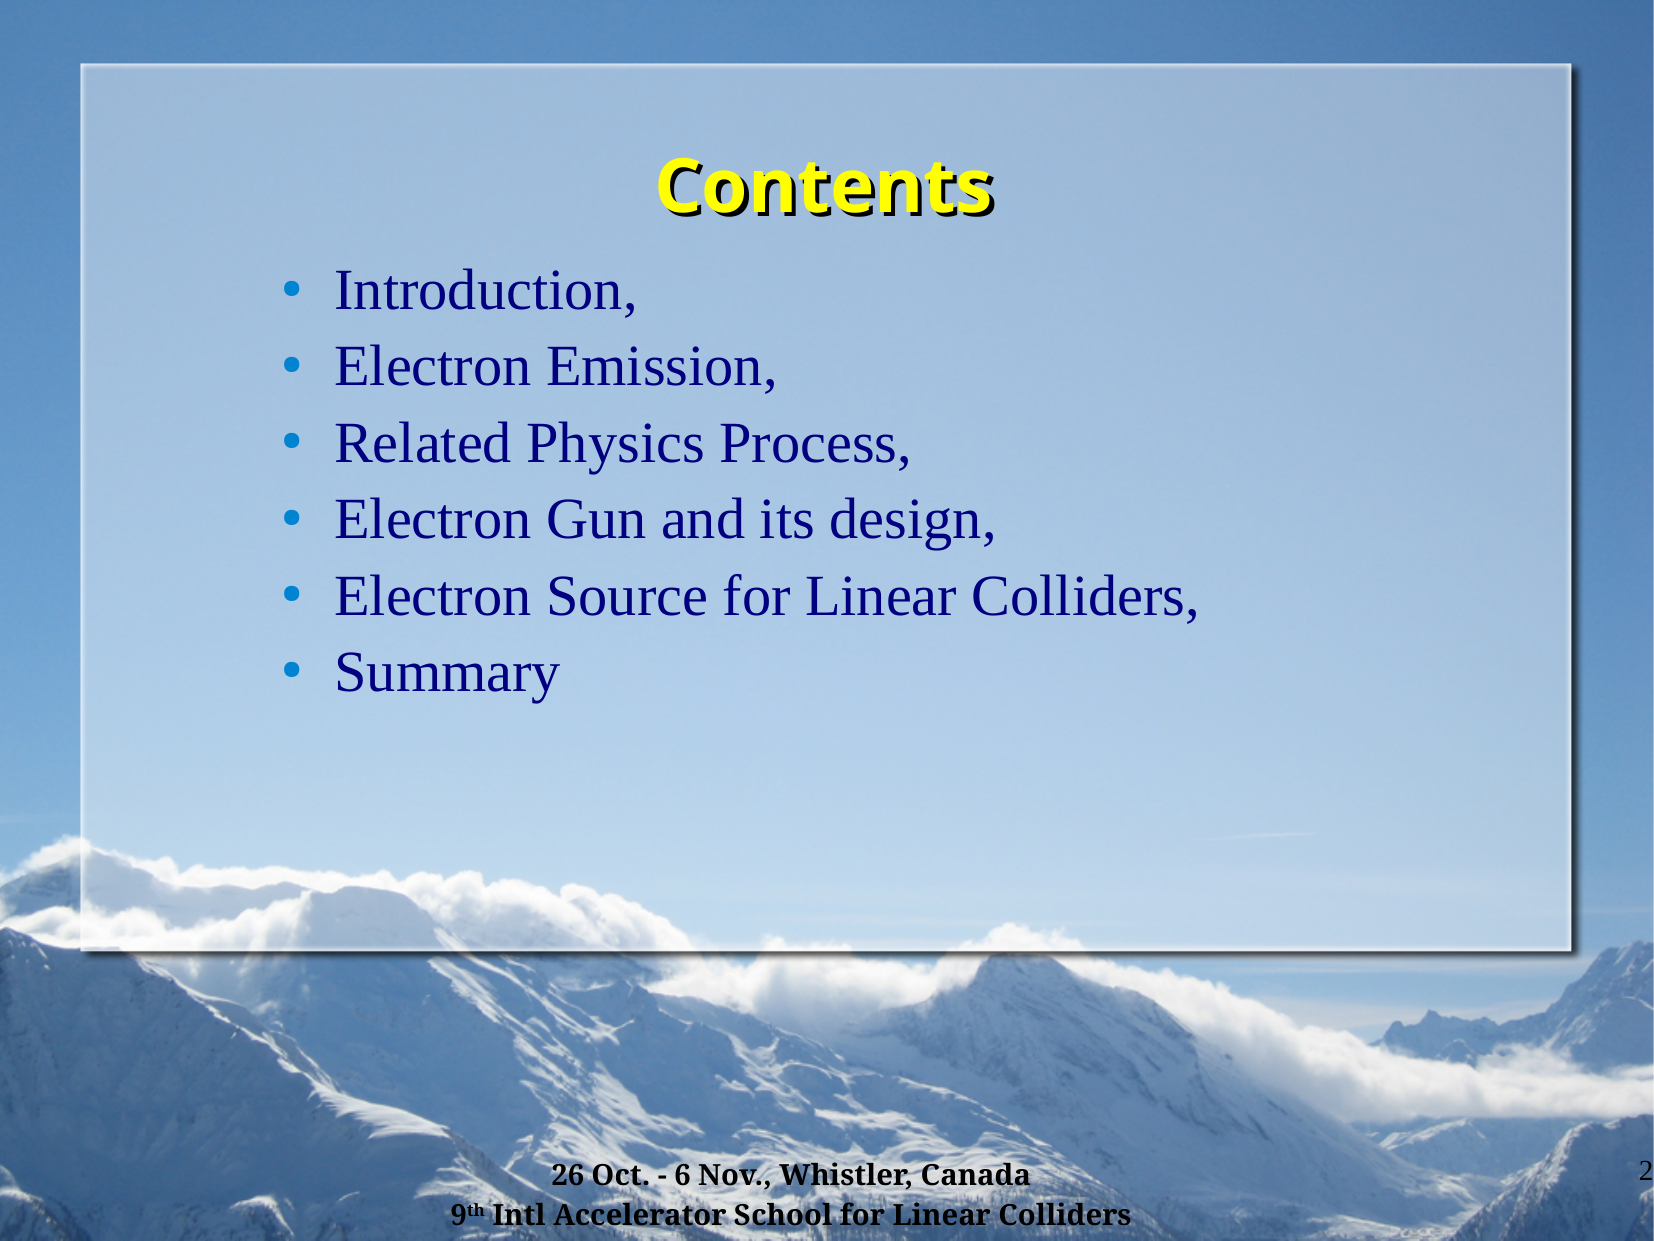

# Contents
Introduction,
Electron Emission,
Related Physics Process,
Electron Gun and its design,
Electron Source for Linear Colliders,
Summary
2